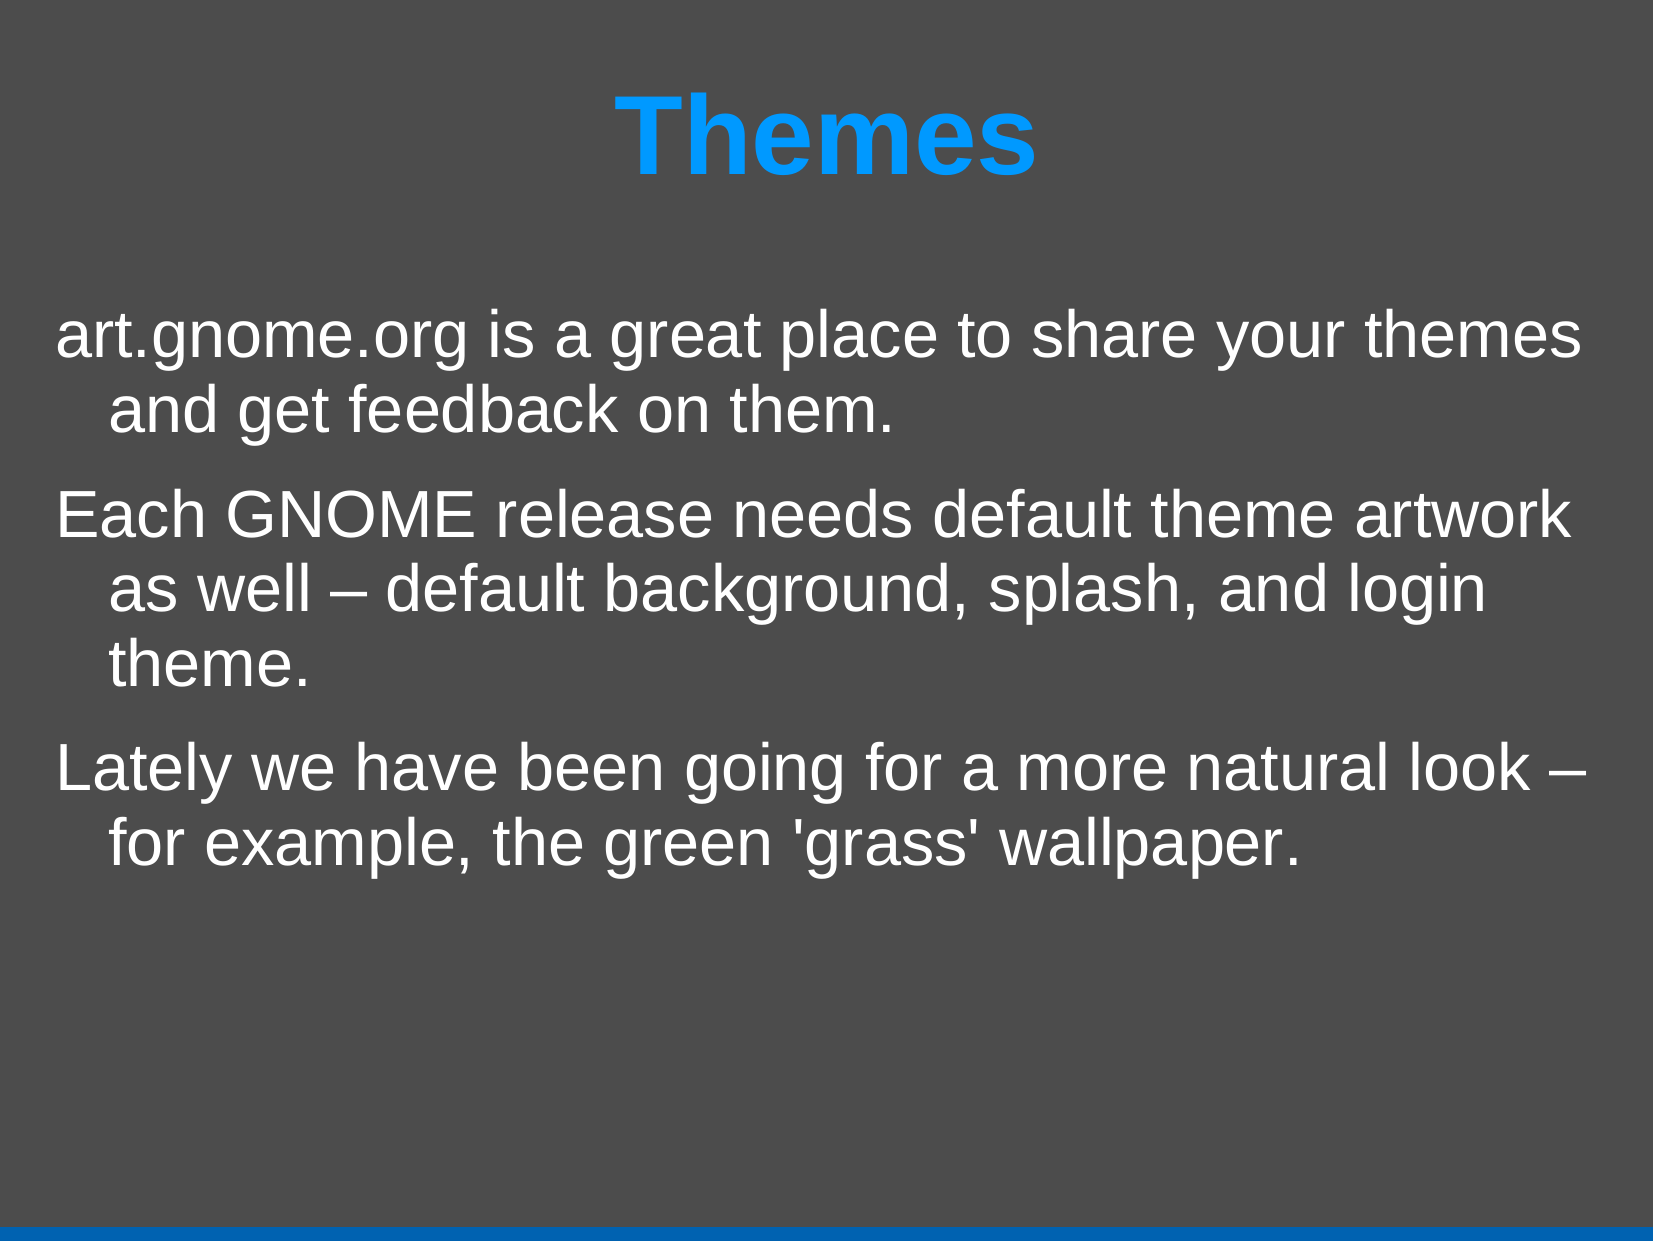

# Themes
art.gnome.org is a great place to share your themes and get feedback on them.
Each GNOME release needs default theme artwork as well – default background, splash, and login theme.
Lately we have been going for a more natural look – for example, the green 'grass' wallpaper.